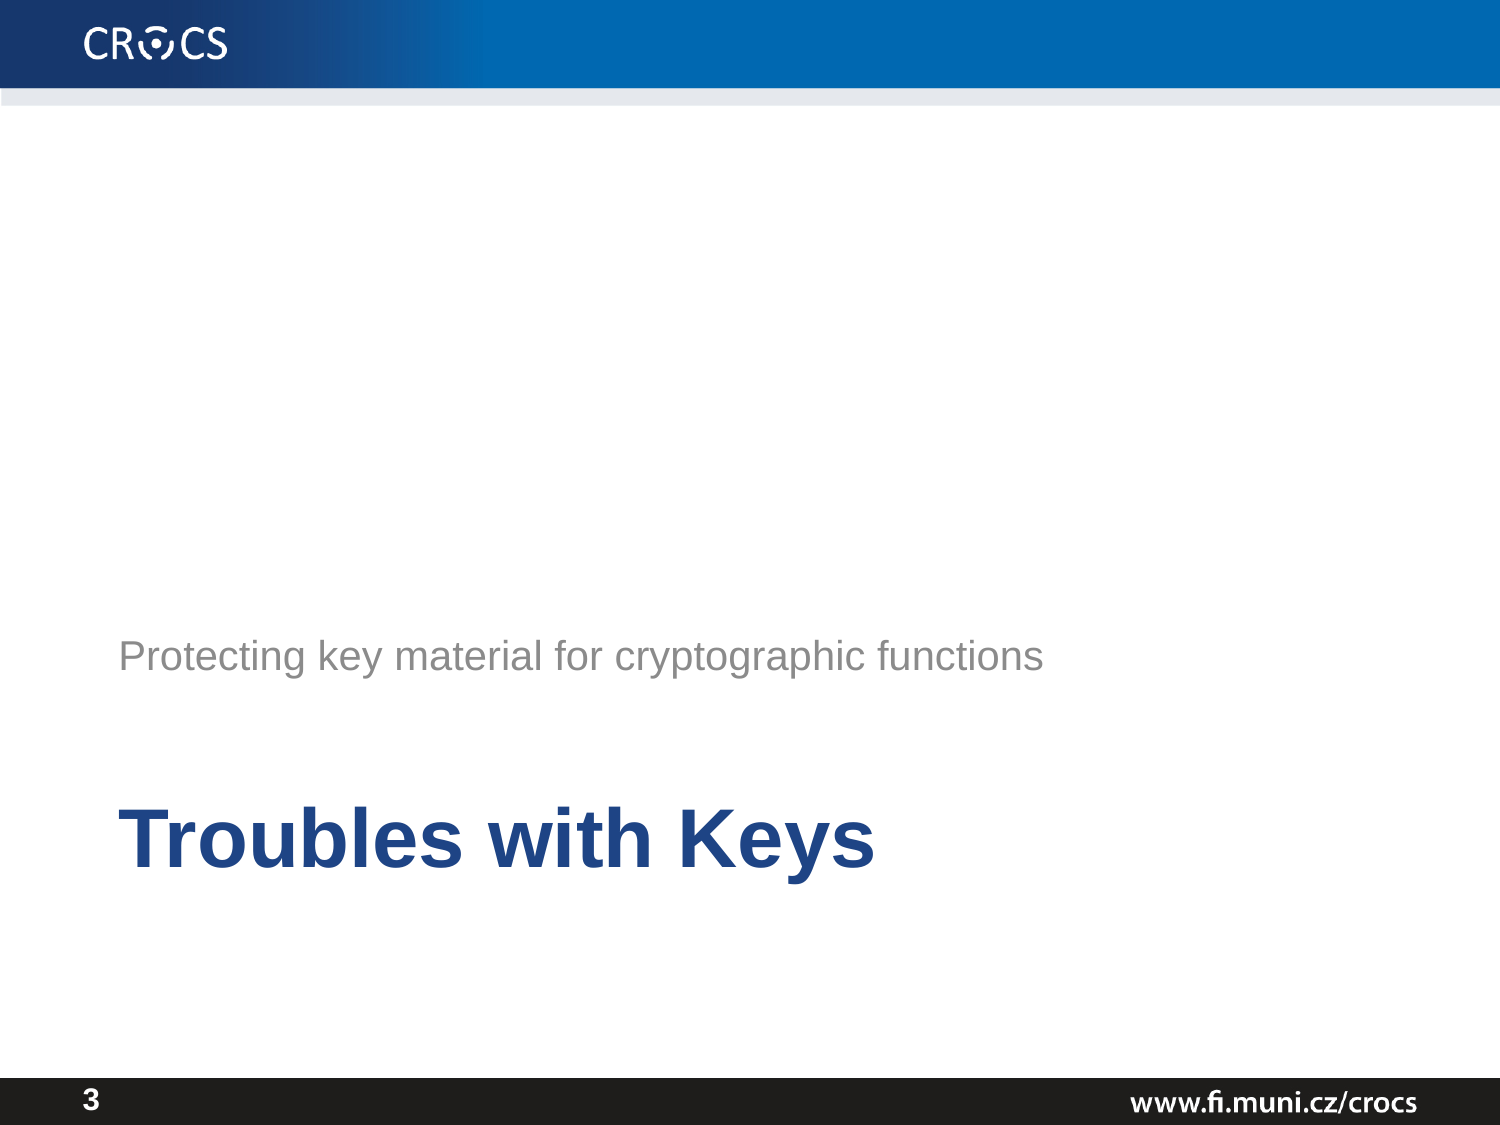

Protecting key material for cryptographic functions
Troubles with Keys